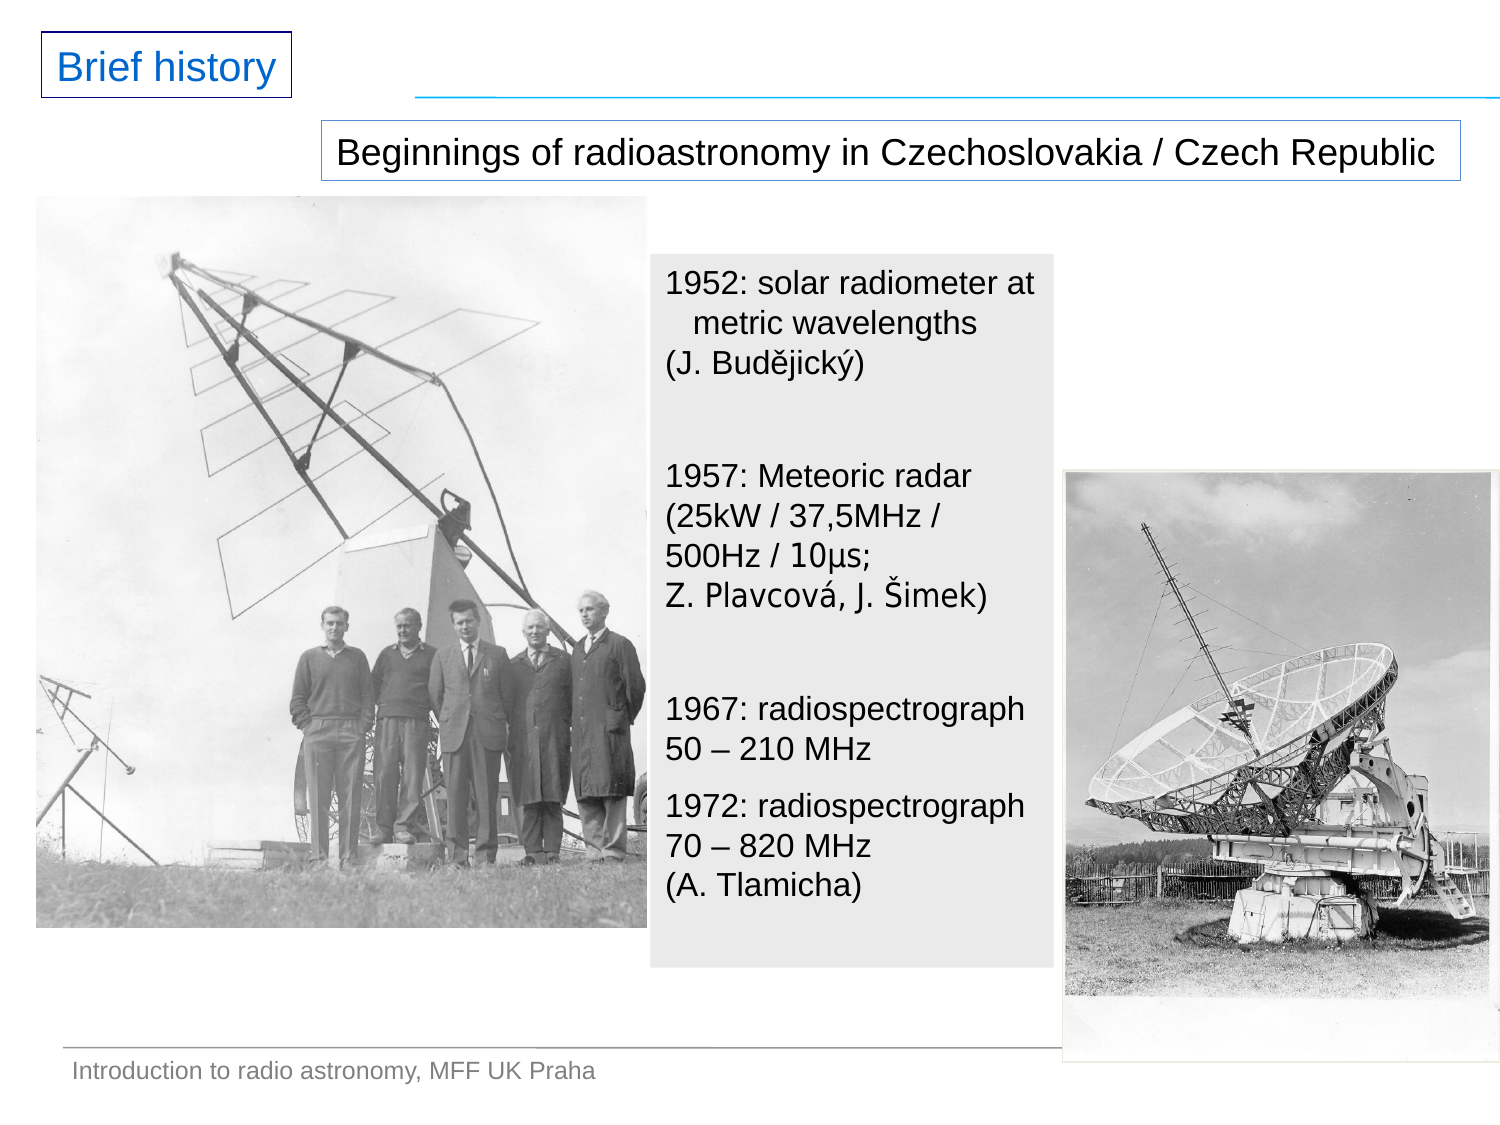

Brief history
Beginnings of radioastronomy in Czechoslovakia / Czech Republic
1952: solar radiometer at metric wavelengths (J. Budějický)
1957: Meteoric radar (25kW / 37,5MHz / 500Hz / 10μs; Z. Plavcová, J. Šimek)
1967: radiospectrograph 50 – 210 MHz
1972: radiospectrograph 70 – 820 MHz (A. Tlamicha)
Introduction to radio astronomy